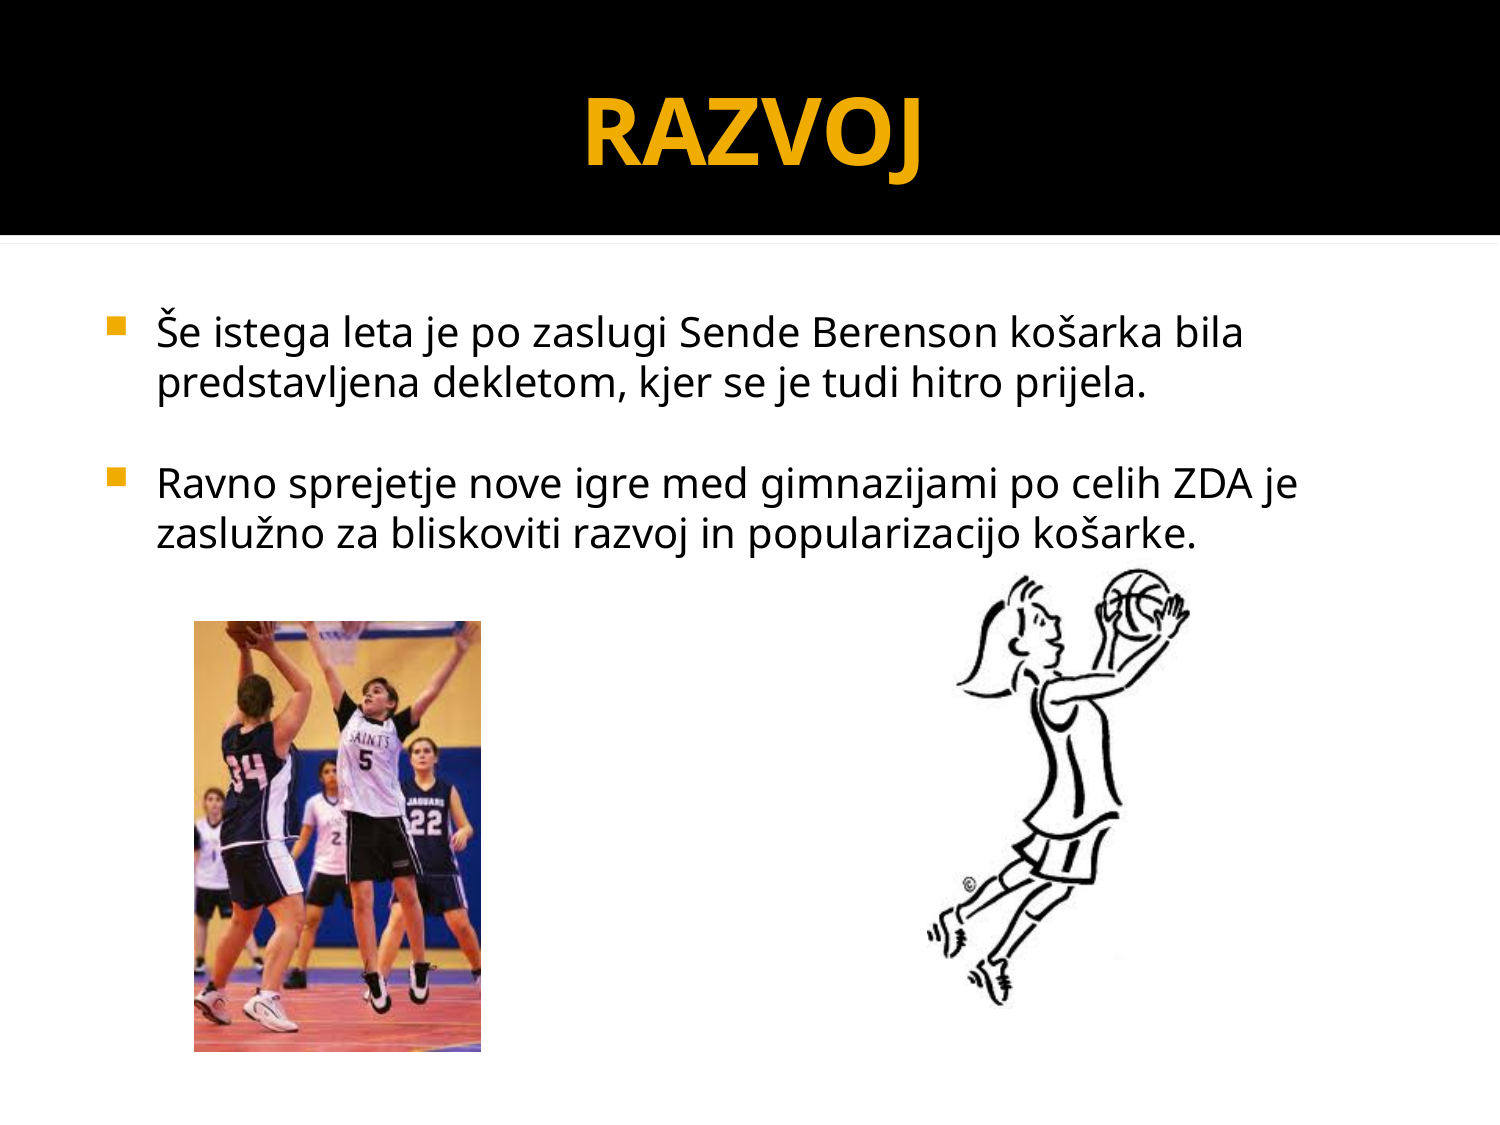

# RAZVOJ
Še istega leta je po zaslugi Sende Berenson košarka bila predstavljena dekletom, kjer se je tudi hitro prijela.
Ravno sprejetje nove igre med gimnazijami po celih ZDA je zaslužno za bliskoviti razvoj in popularizacijo košarke.